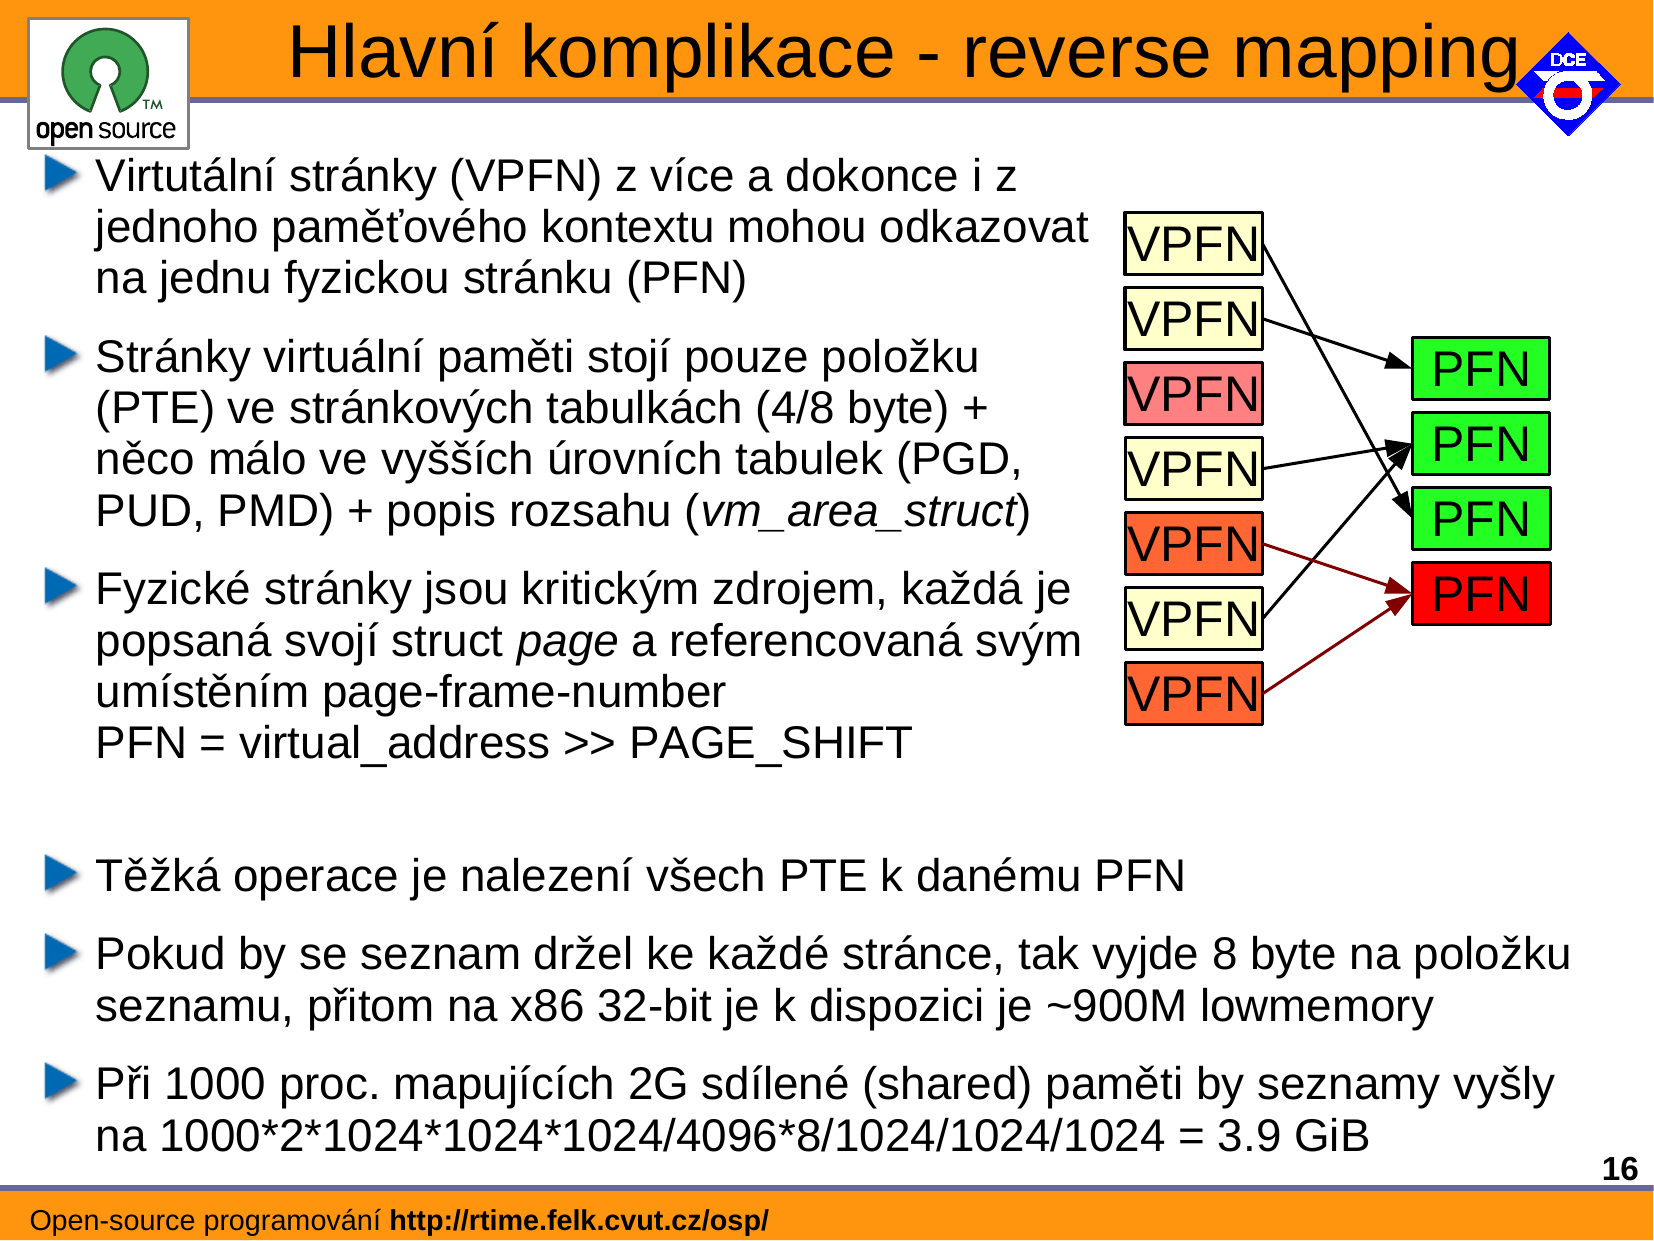

# Hlavní komplikace - reverse mapping
Virtutální stránky (VPFN) z více a dokonce i z jednoho paměťového kontextu mohou odkazovat na jednu fyzickou stránku (PFN)
Stránky virtuální paměti stojí pouze položku (PTE) ve stránkových tabulkách (4/8 byte) + něco málo ve vyšších úrovních tabulek (PGD, PUD, PMD) + popis rozsahu (vm_area_struct)
Fyzické stránky jsou kritickým zdrojem, každá je popsaná svojí struct page a referencovaná svým umístěním page-frame-number
PFN = virtual_address >> PAGE_SHIFT
VPFN
VPFN
PFN
VPFN
PFN
VPFN
PFN
VPFN
PFN
VPFN
VPFN
Těžká operace je nalezení všech PTE k danému PFN
Pokud by se seznam držel ke každé stránce, tak vyjde 8 byte na položku seznamu, přitom na x86 32-bit je k dispozici je ~900M lowmemory
Při 1000 proc. mapujících 2G sdílené (shared) paměti by seznamy vyšly na 1000*2*1024*1024*1024/4096*8/1024/1024/1024 = 3.9 GiB